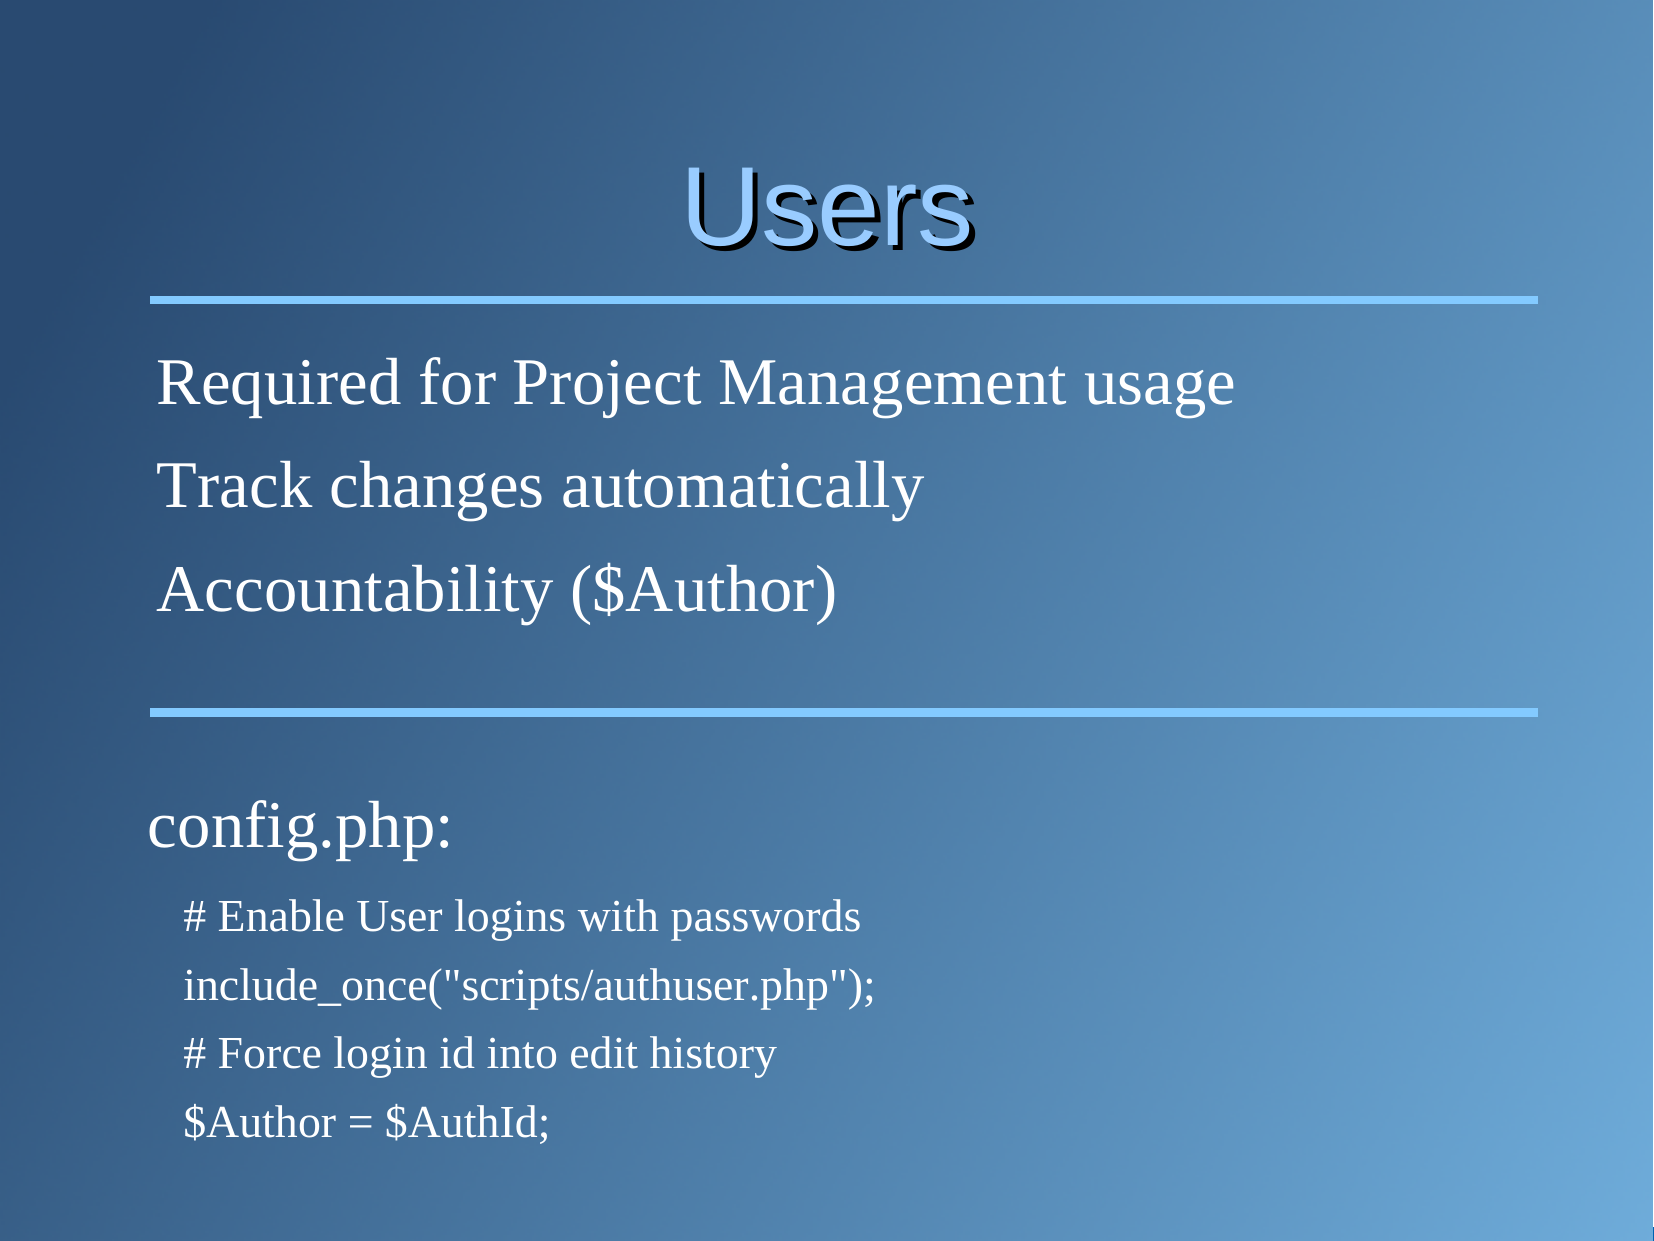

# Users
Required for Project Management usage
Track changes automatically
Accountability ($Author)
config.php:
# Enable User logins with passwords
include_once("scripts/authuser.php");
# Force login id into edit history
$Author = $AuthId;